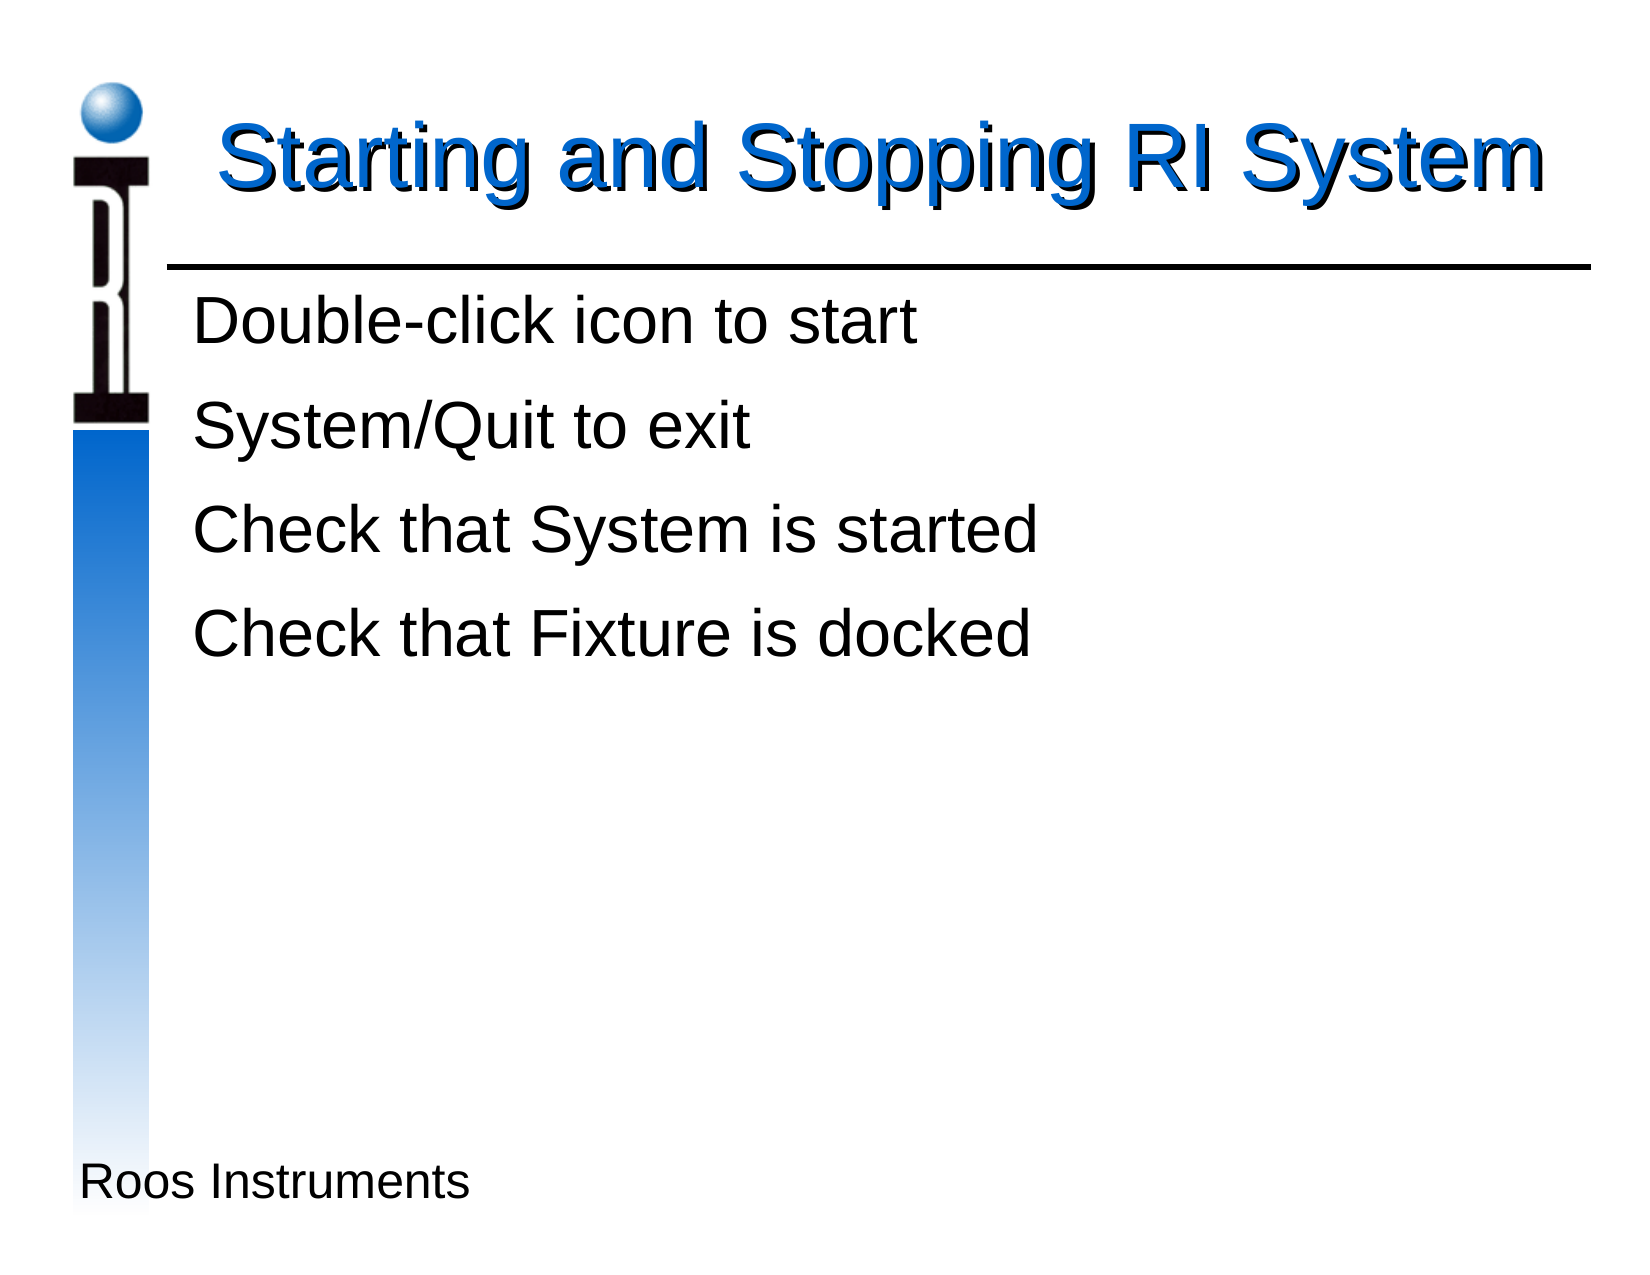

# Starting and Stopping RI System
Double-click icon to start
System/Quit to exit
Check that System is started
Check that Fixture is docked